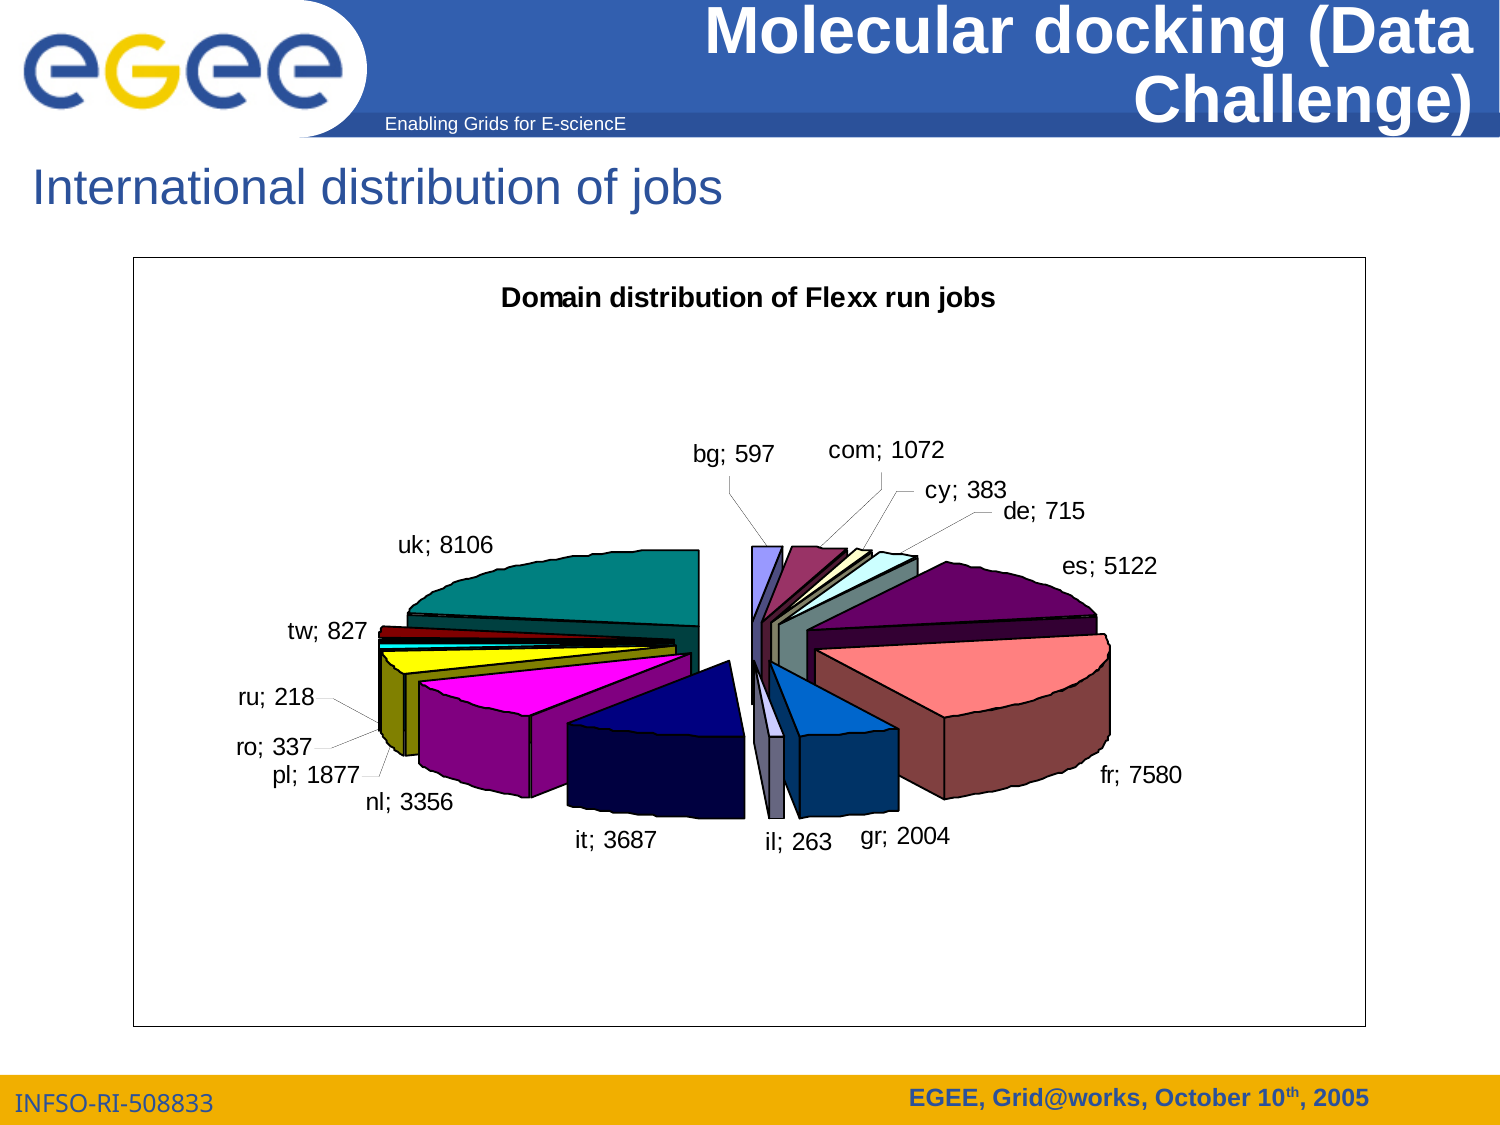

# Molecular docking (Data Challenge)
International distribution of jobs
MIE 2005 Healthgrid workshop, Geneva, August 2005